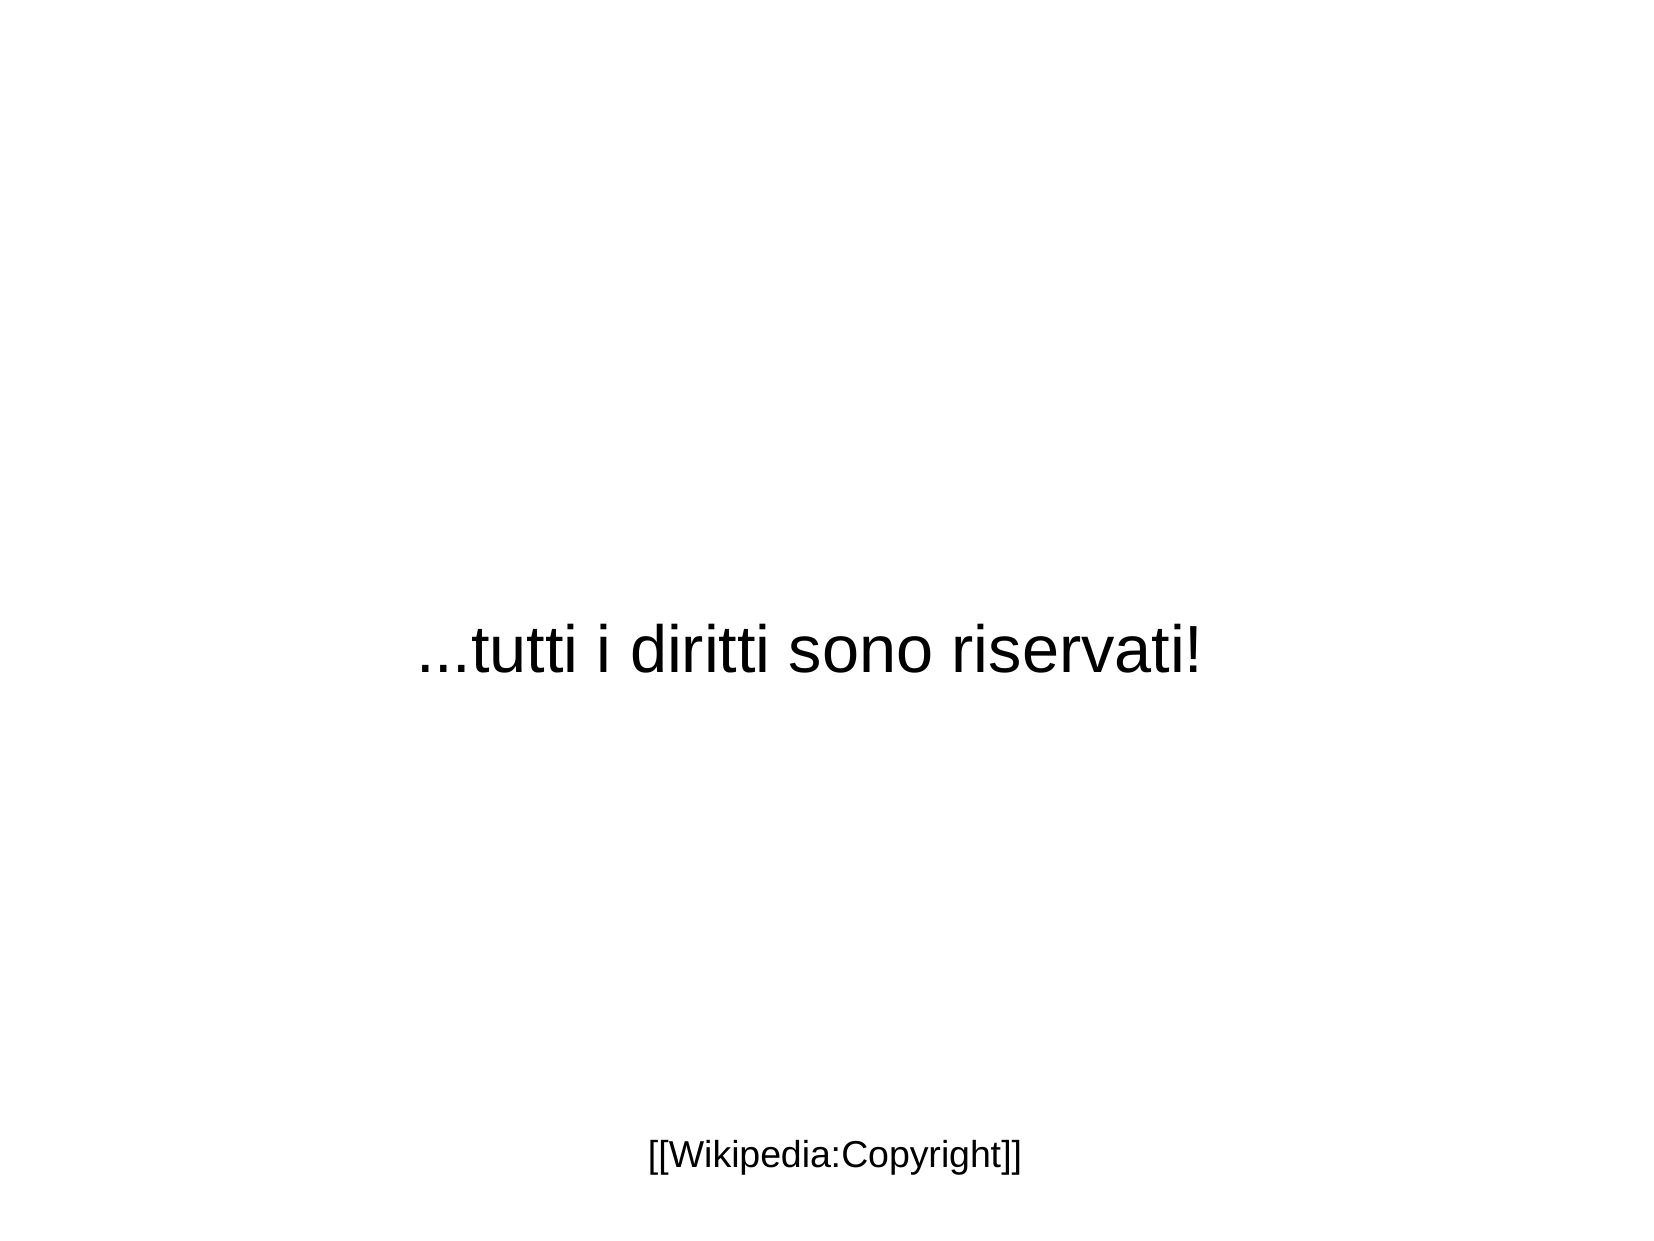

# ...tutti i diritti sono riservati!
[[Wikipedia:Copyright]]